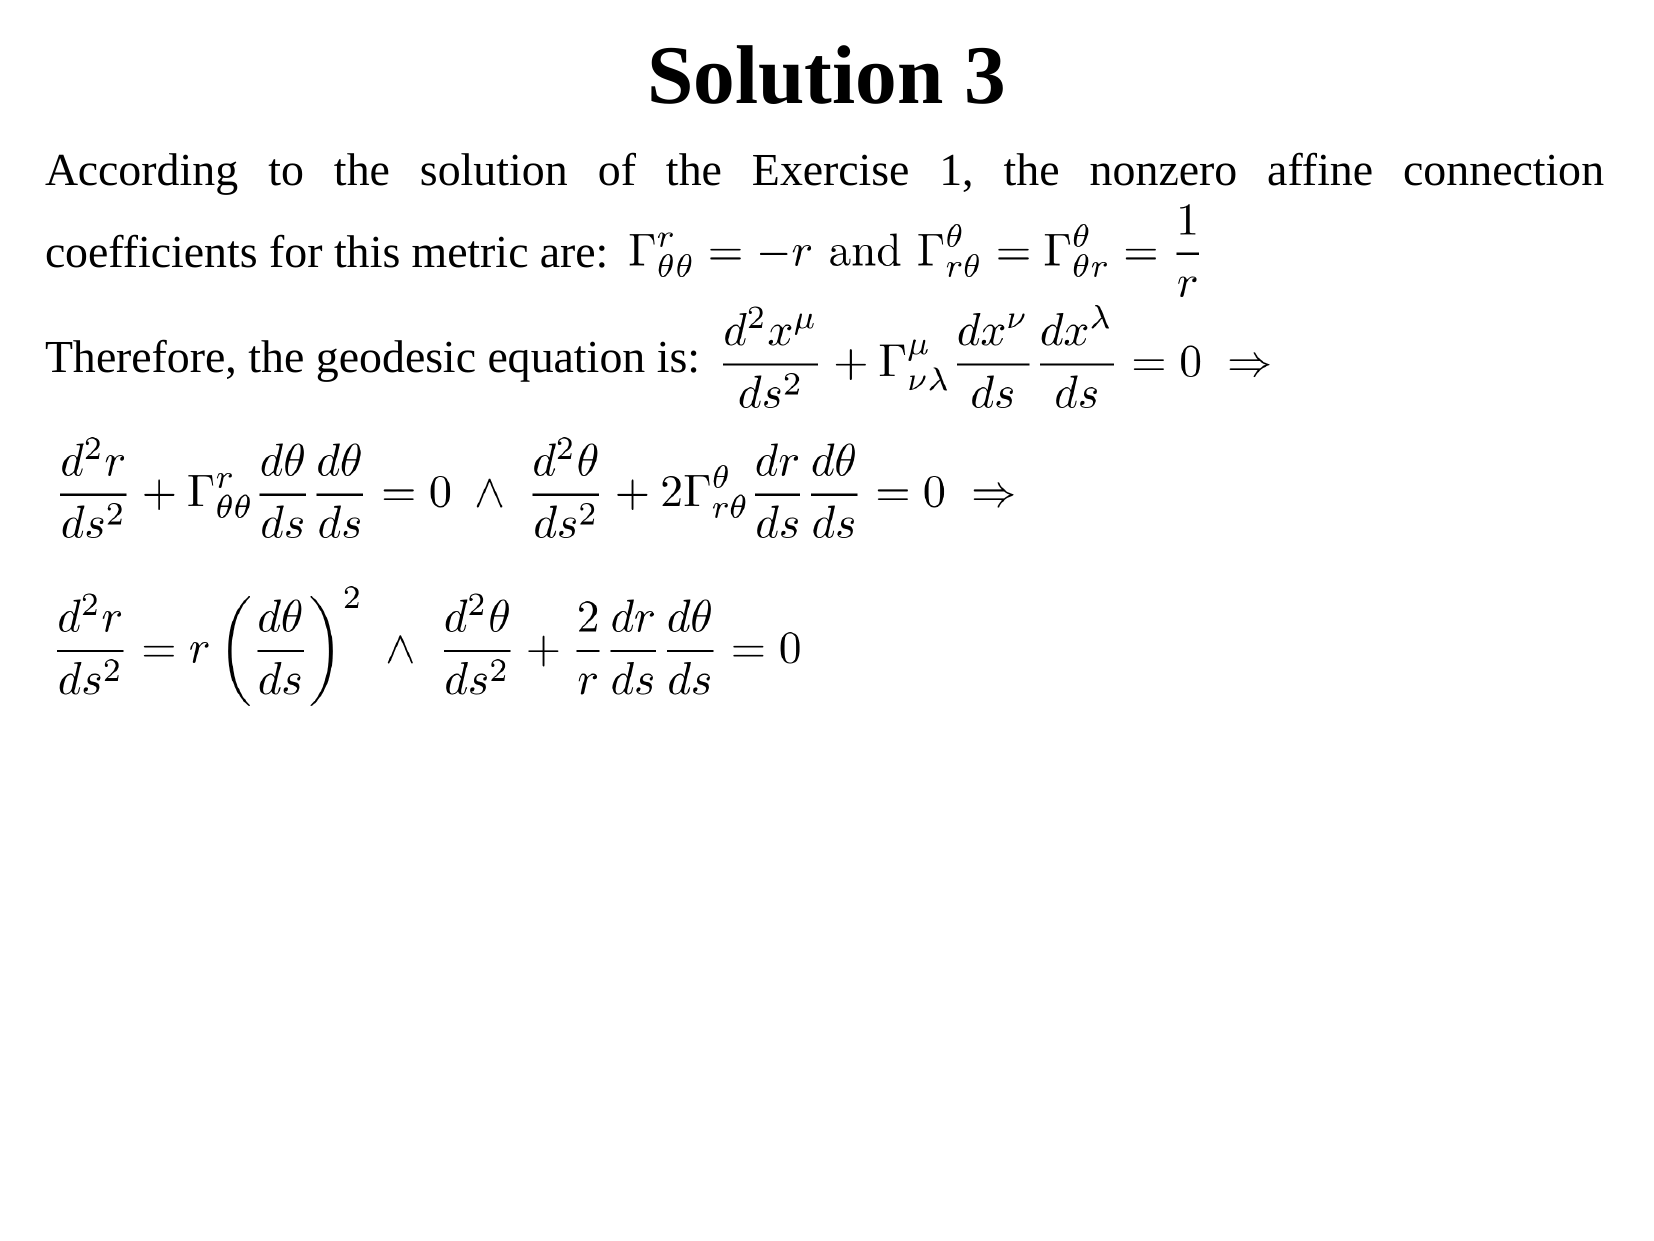

Solution 3
# According to the solution of the Exercise 1, the nonzero affine connection coefficients for this metric are:
Therefore, the geodesic equation is: